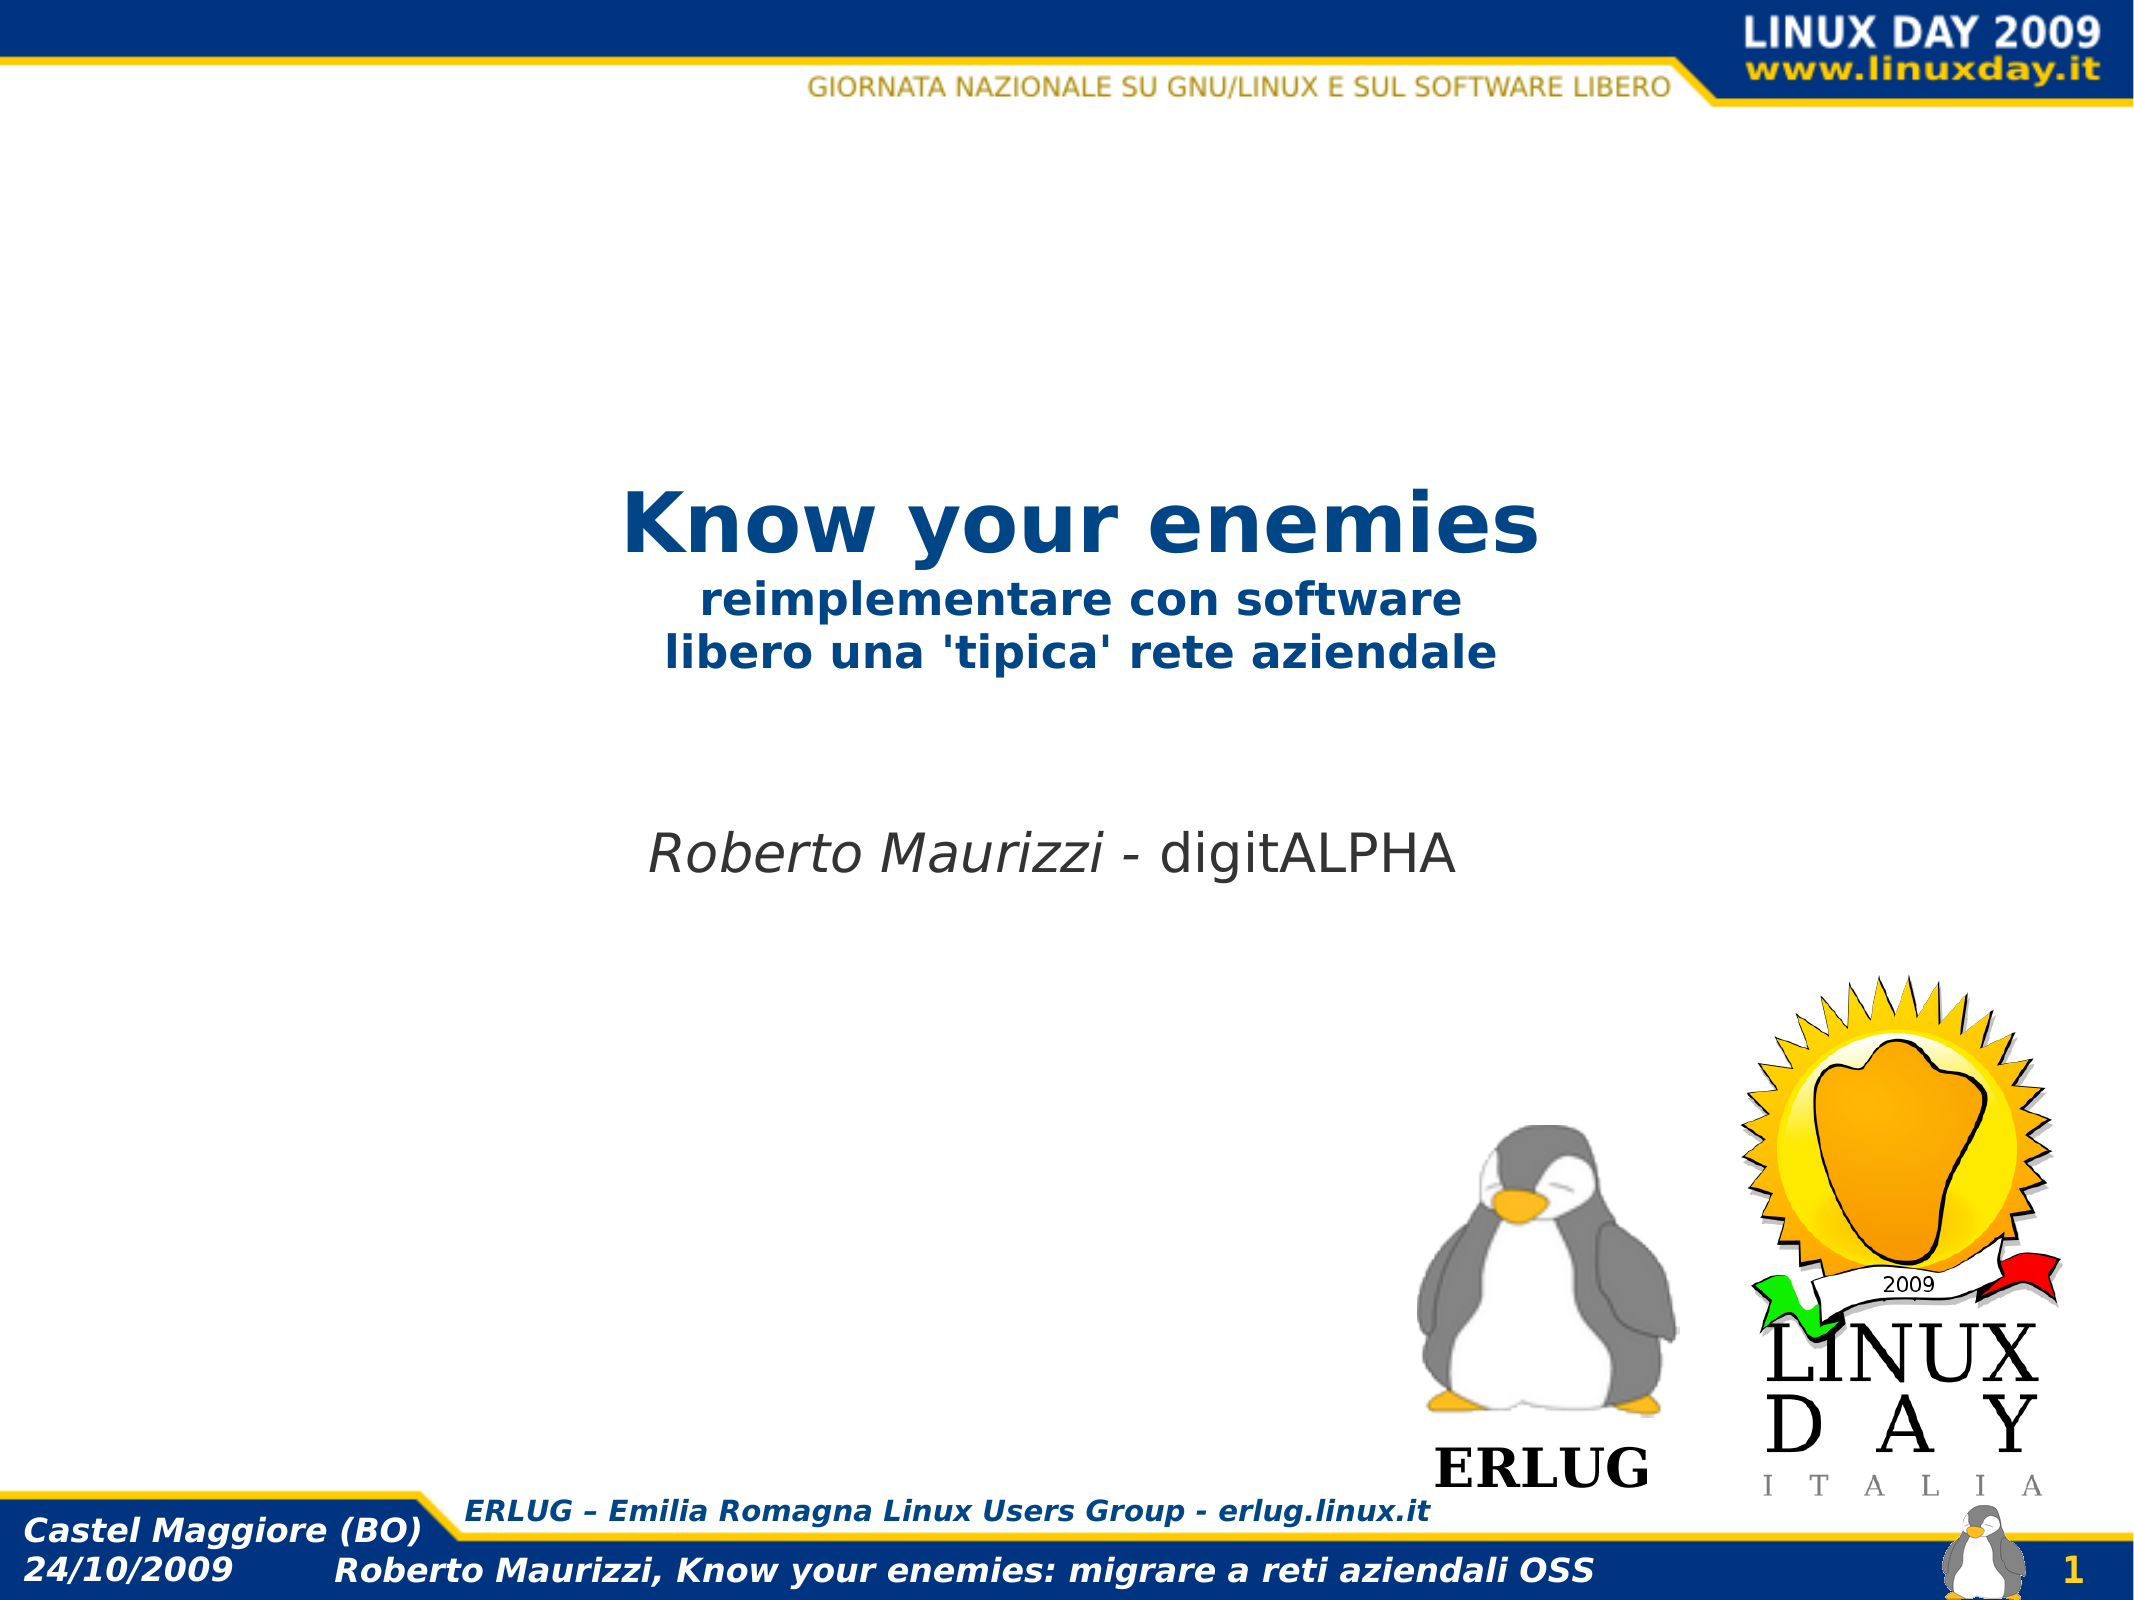

Know your enemies
reimplementare con software
libero una 'tipica' rete aziendale
Roberto Maurizzi - digitALPHA
ERLUG